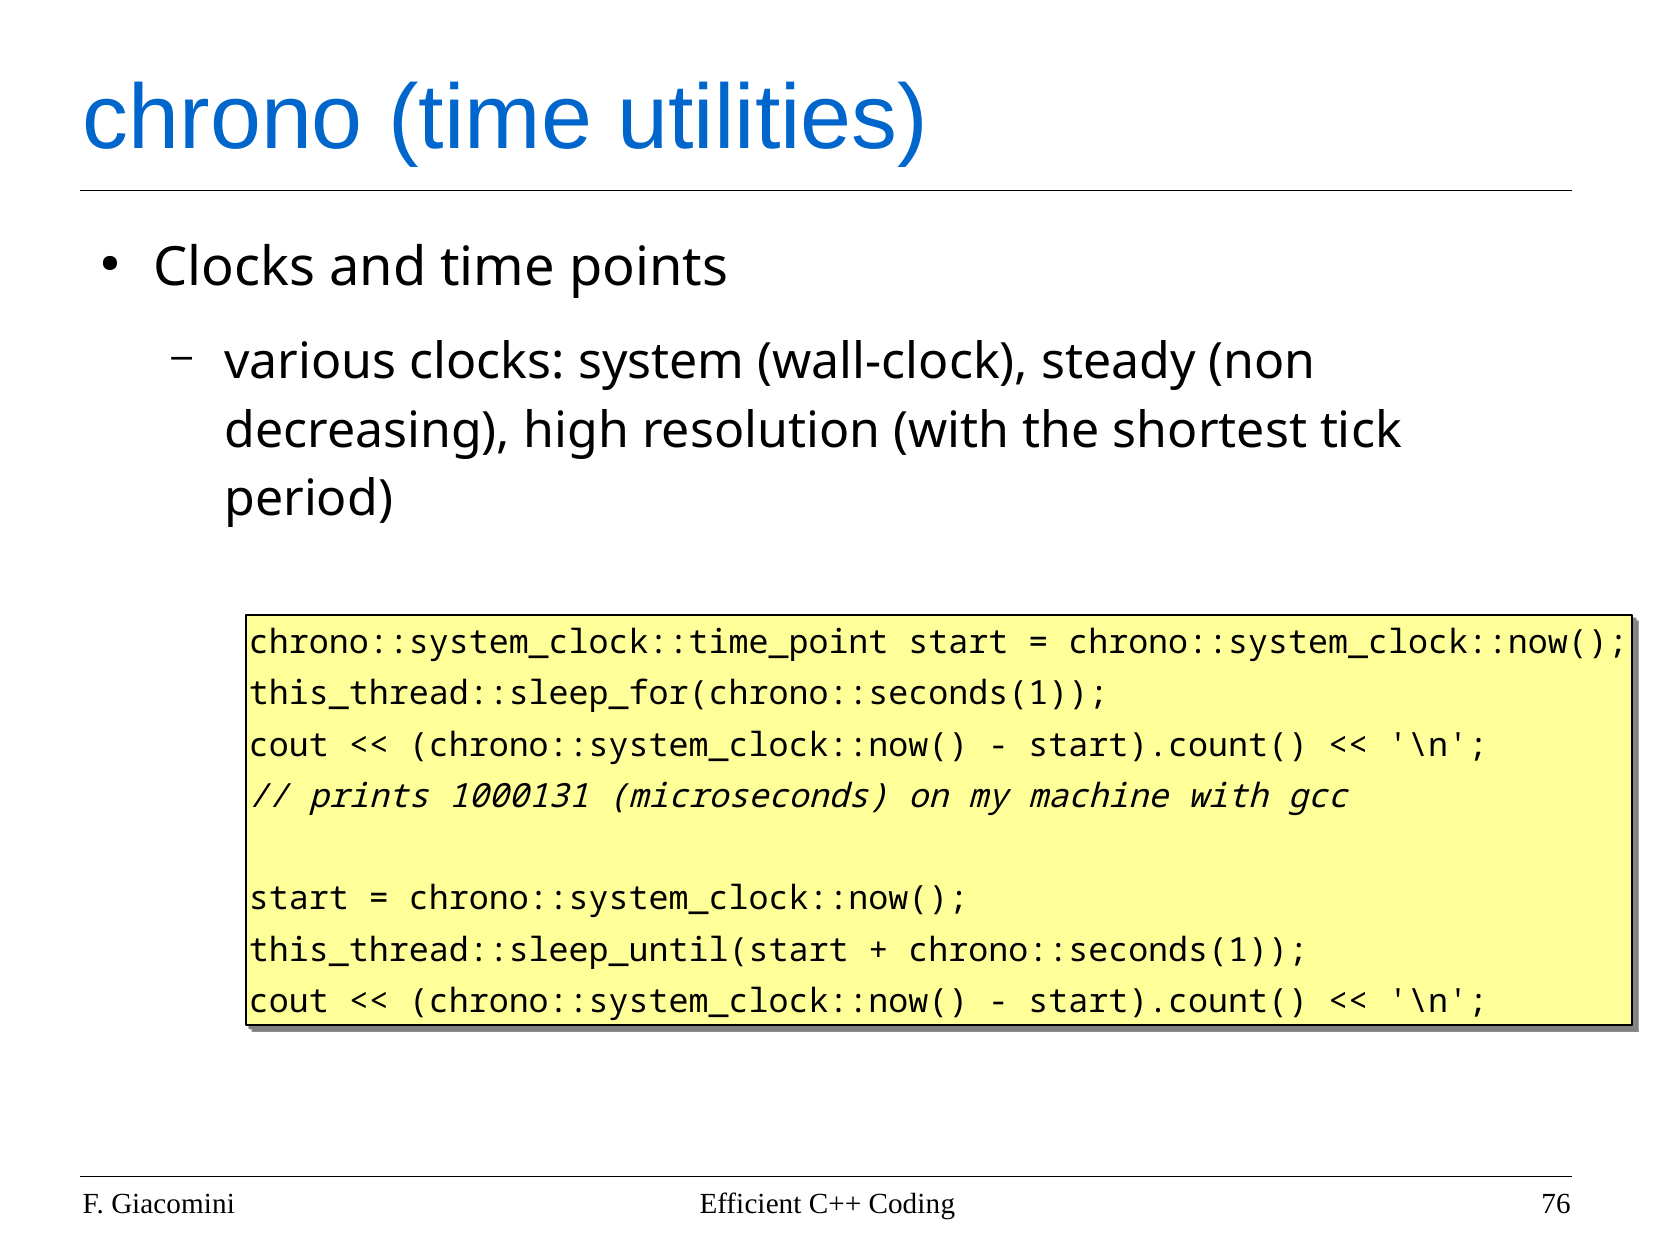

# chrono (time utilities)
Clocks and time points
various clocks: system (wall-clock), steady (non decreasing), high resolution (with the shortest tick period)
chrono::system_clock::time_point start = chrono::system_clock::now();
this_thread::sleep_for(chrono::seconds(1));
cout << (chrono::system_clock::now() - start).count() << '\n';
// prints 1000131 (microseconds) on my machine with gcc
start = chrono::system_clock::now();
this_thread::sleep_until(start + chrono::seconds(1));
cout << (chrono::system_clock::now() - start).count() << '\n';
F. Giacomini
Efficient C++ Coding
76